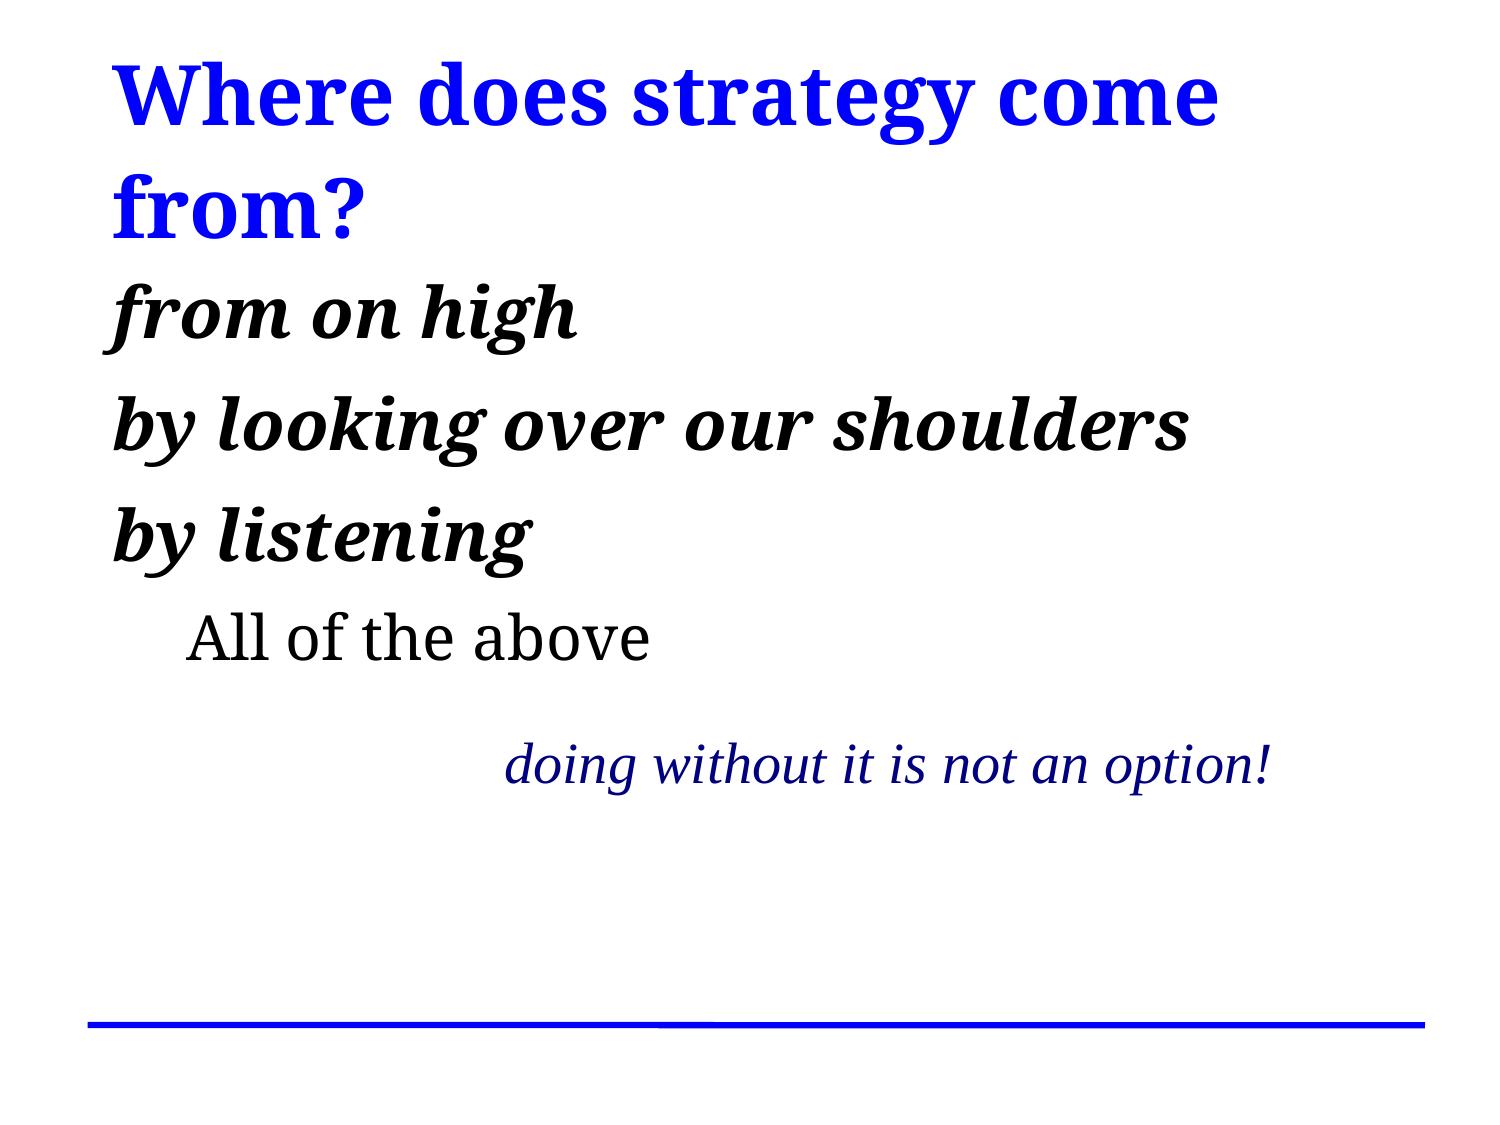

# Where does strategy come from?
from on high
by looking over our shoulders
by listening
All of the above
 doing without it is not an option!